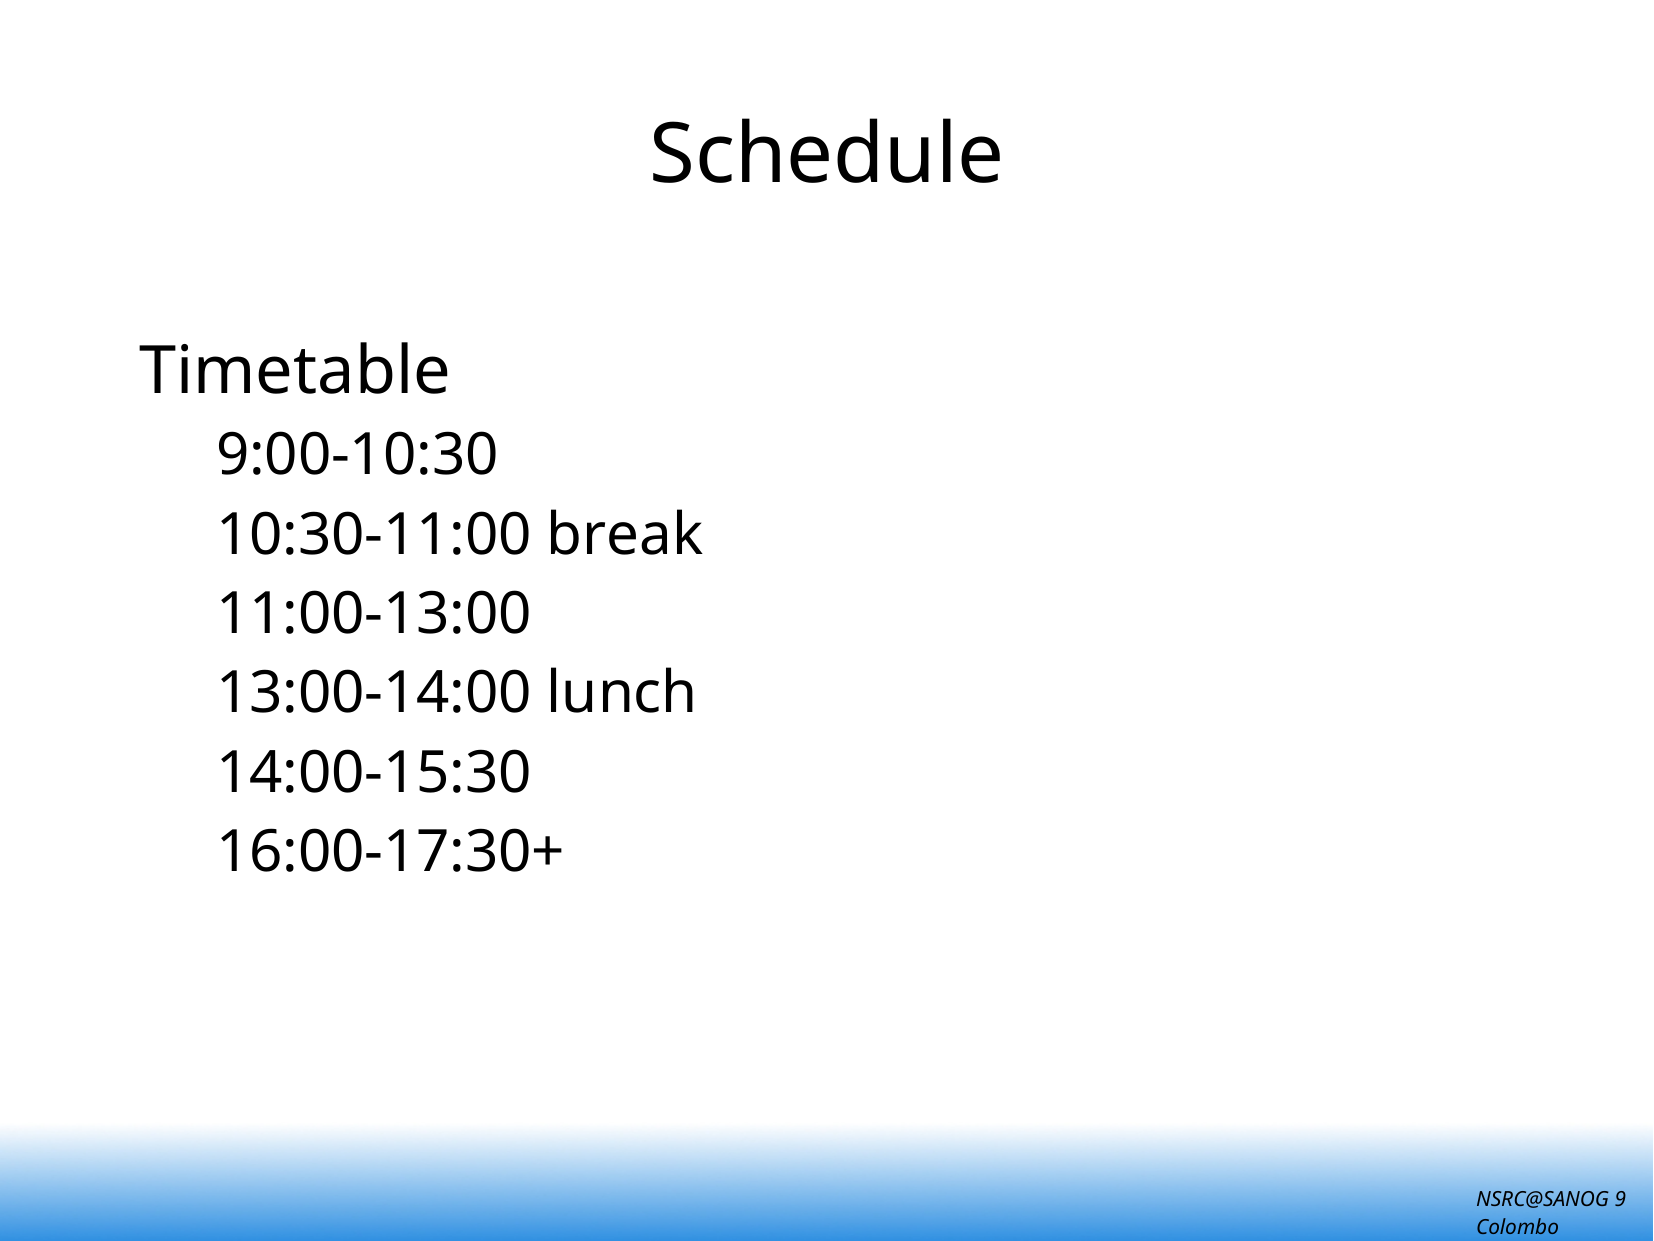

# Schedule
Timetable
9:00-10:30
10:30-11:00 break
11:00-13:00
13:00-14:00 lunch
14:00-15:30
16:00-17:30+